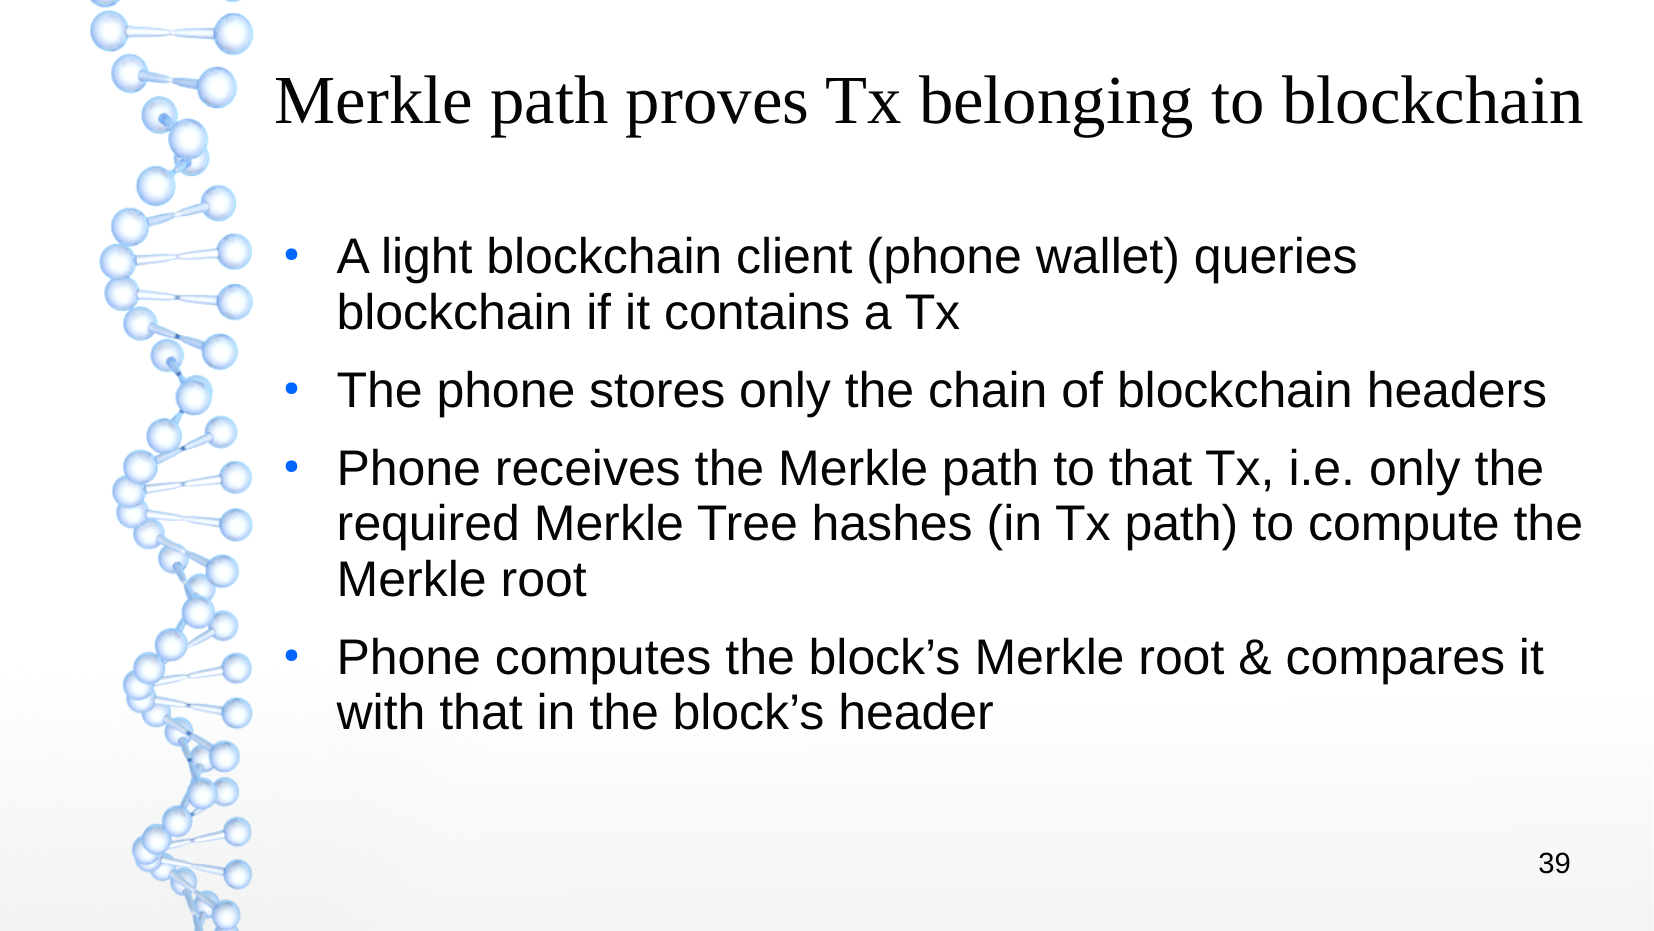

# Merkle path proves Tx belonging to blockchain
A light blockchain client (phone wallet) queries blockchain if it contains a Tx
The phone stores only the chain of blockchain headers
Phone receives the Merkle path to that Tx, i.e. only the required Merkle Tree hashes (in Tx path) to compute the Merkle root
Phone computes the block’s Merkle root & compares it with that in the block’s header
39